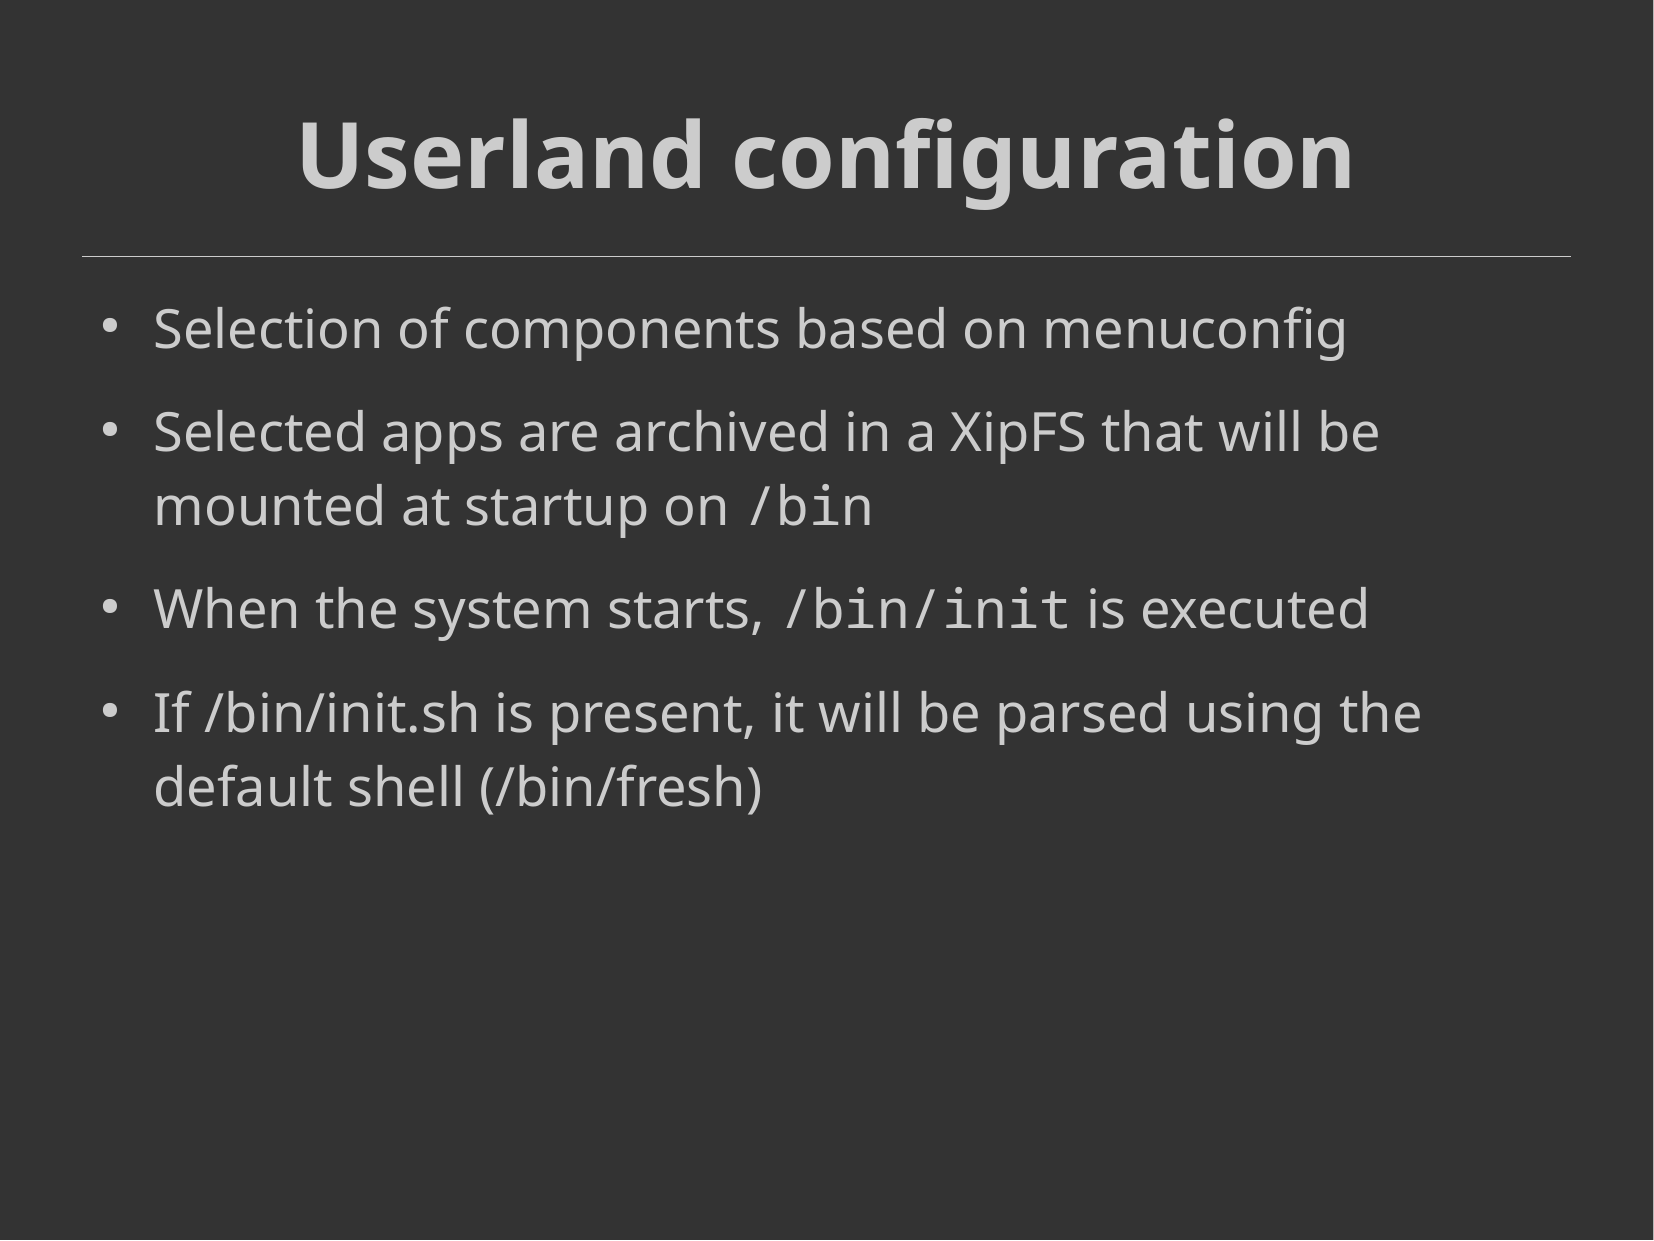

# Userland configuration
Selection of components based on menuconfig
Selected apps are archived in a XipFS that will be mounted at startup on /bin
When the system starts, /bin/init is executed
If /bin/init.sh is present, it will be parsed using the default shell (/bin/fresh)